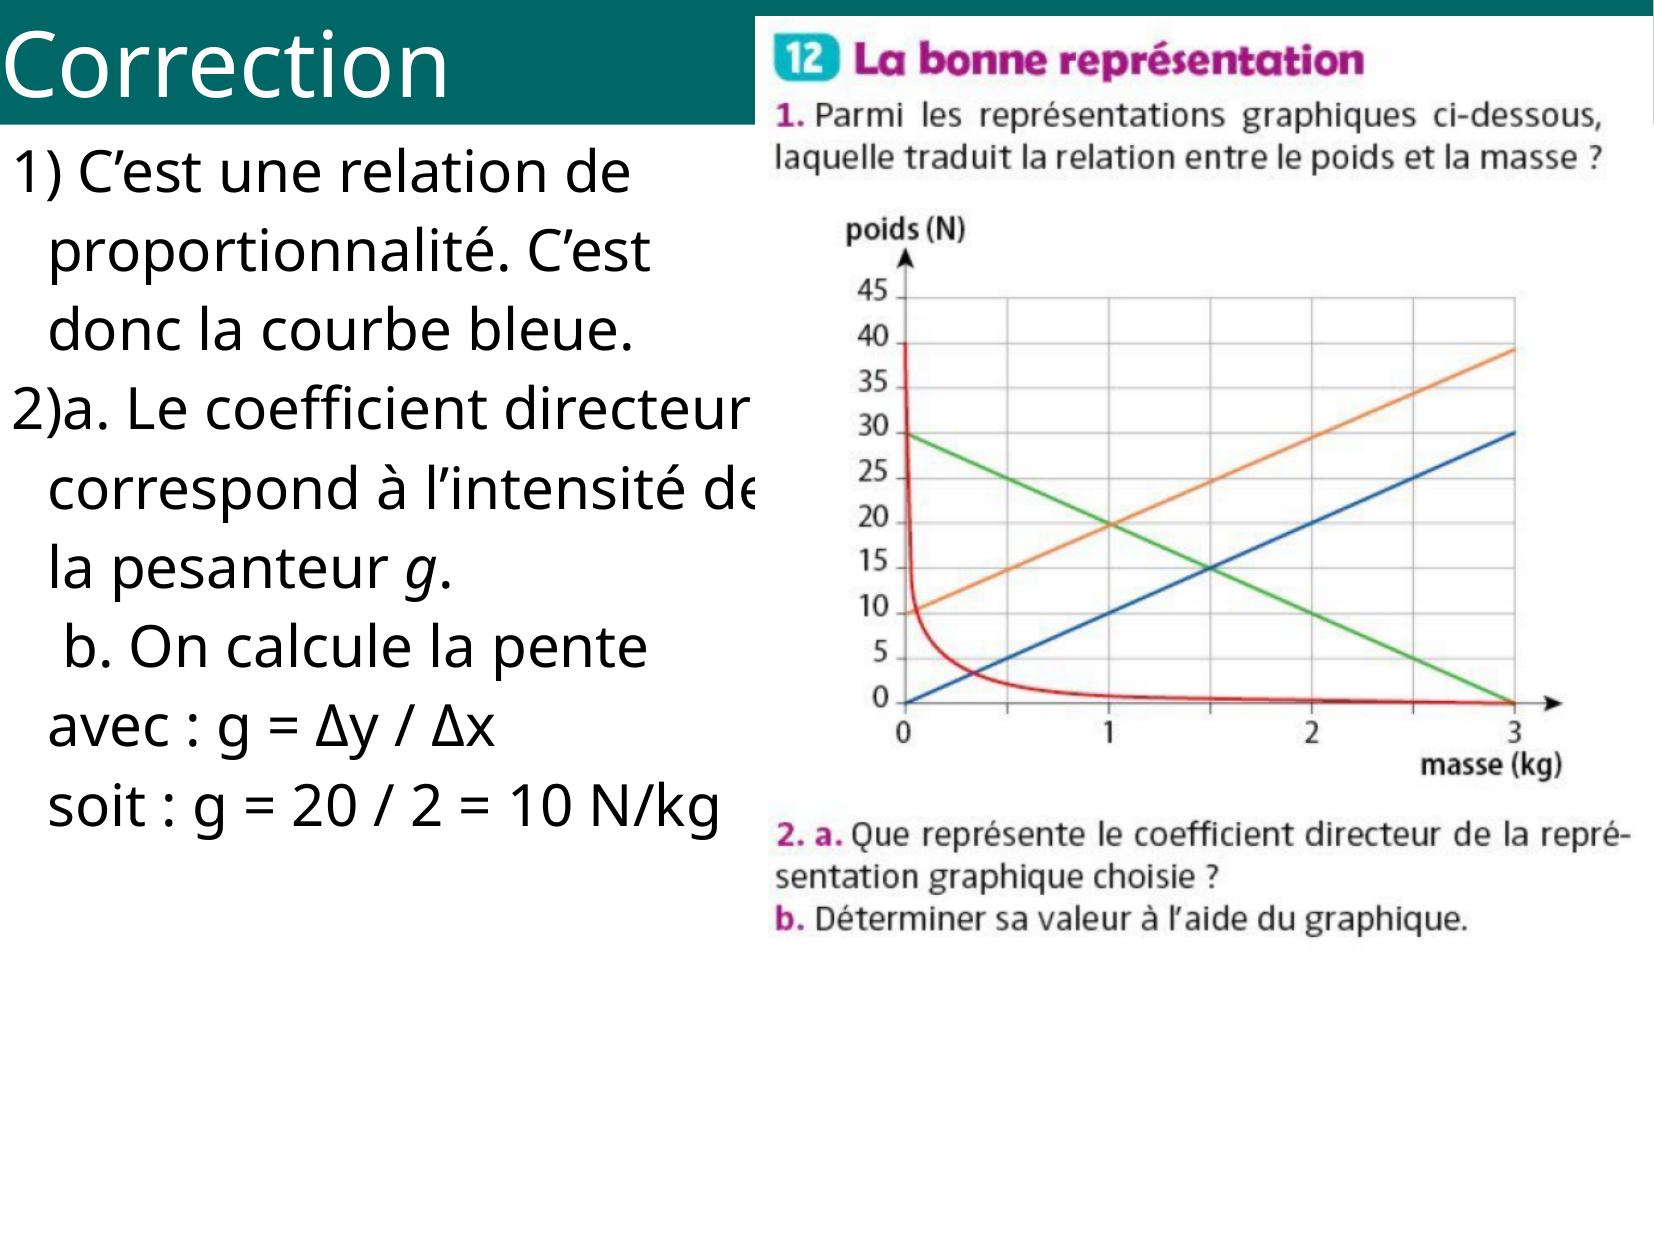

# Correction
 C’est une relation de
proportionnalité. C’est
donc la courbe bleue.
a. Le coefficient directeur
correspond à l’intensité de
la pesanteur g.
b. On calcule la pente
avec : g = Δy / Δx
soit : g = 20 / 2 = 10 N/kg